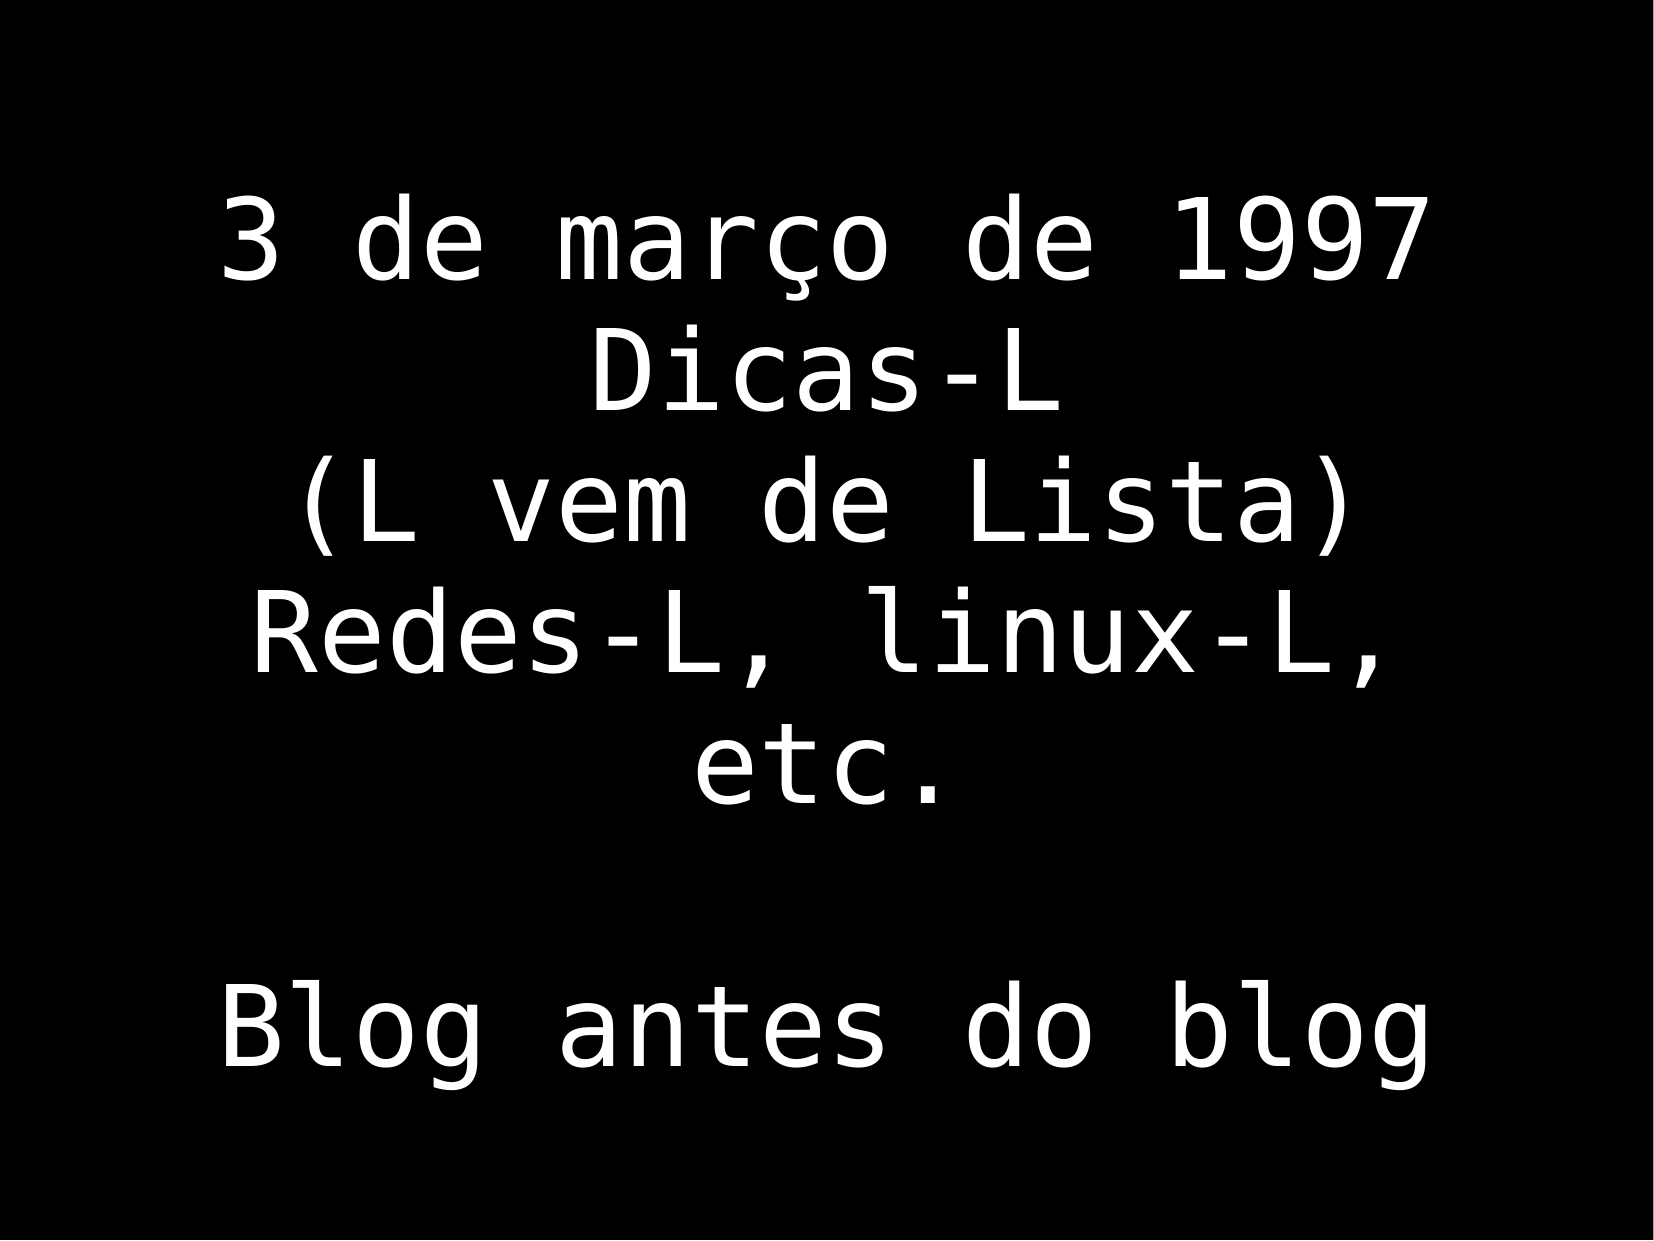

3 de março de 1997
Dicas-L
(L vem de Lista)
Redes-L, linux-L, etc.
Blog antes do blog